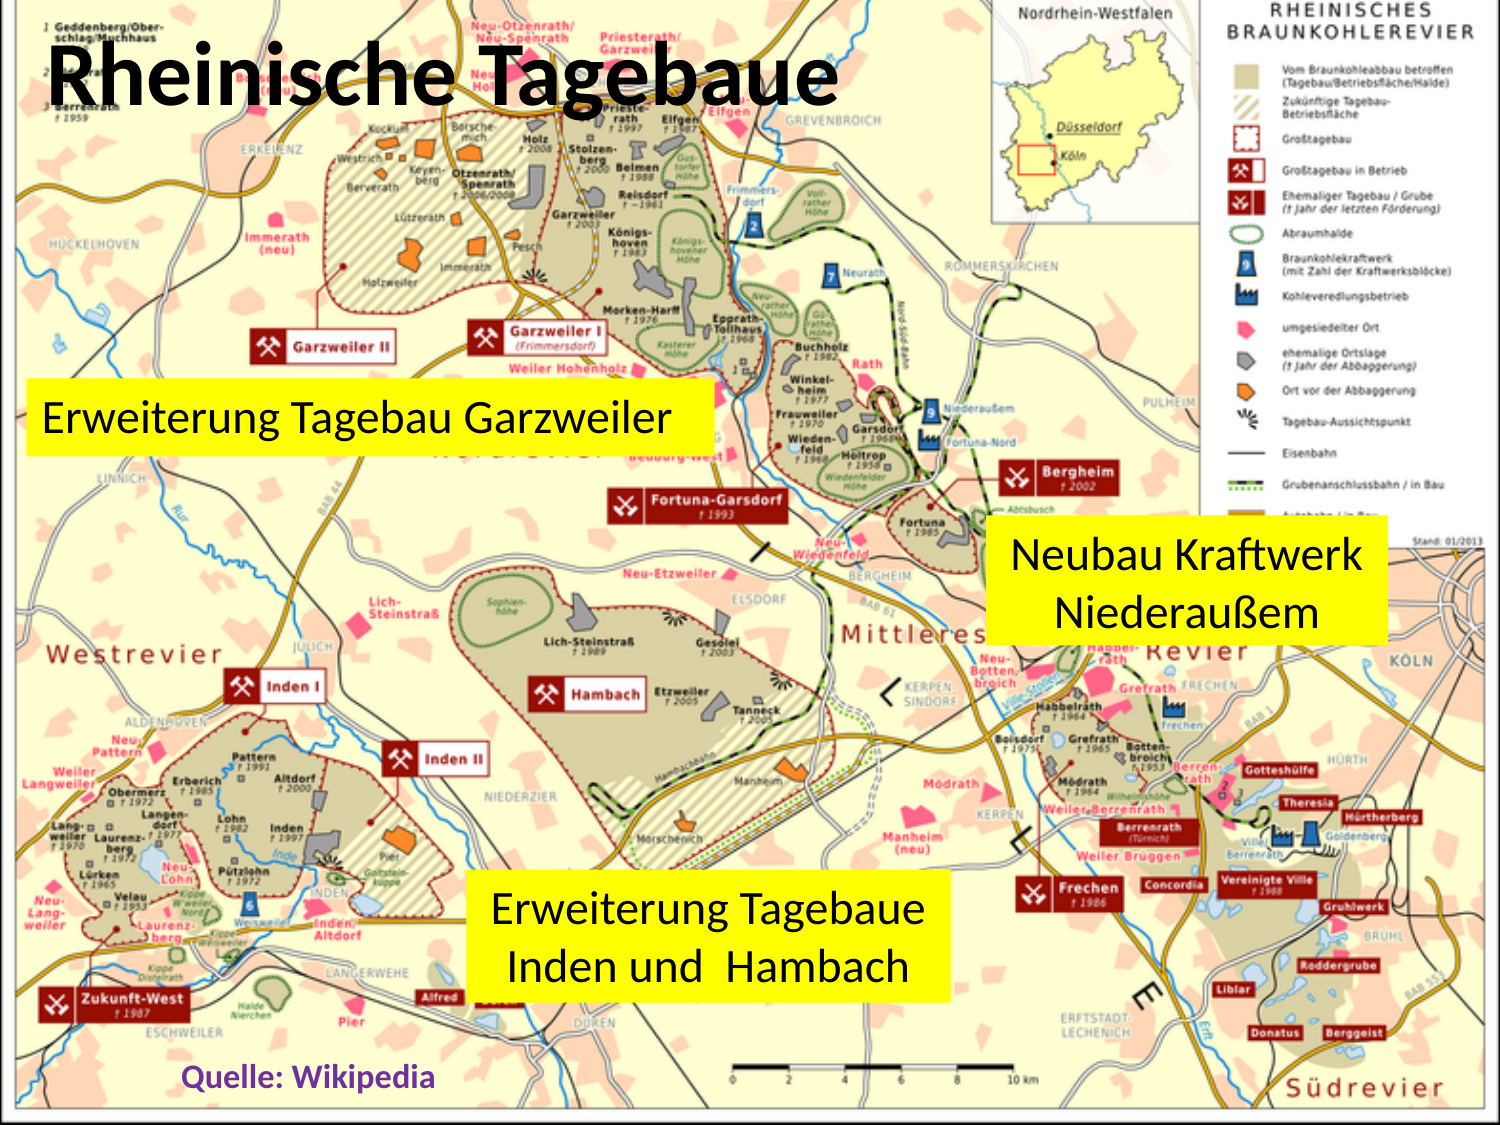

Trotzdem: Mehr Braunkohle!
# Rheinische Tagebaue
Erweiterung Tagebau Garzweiler
Neubau Kraftwerk Niederaußem
Erweiterung Tagebaue Inden und Hambach
Quelle: Wikipedia